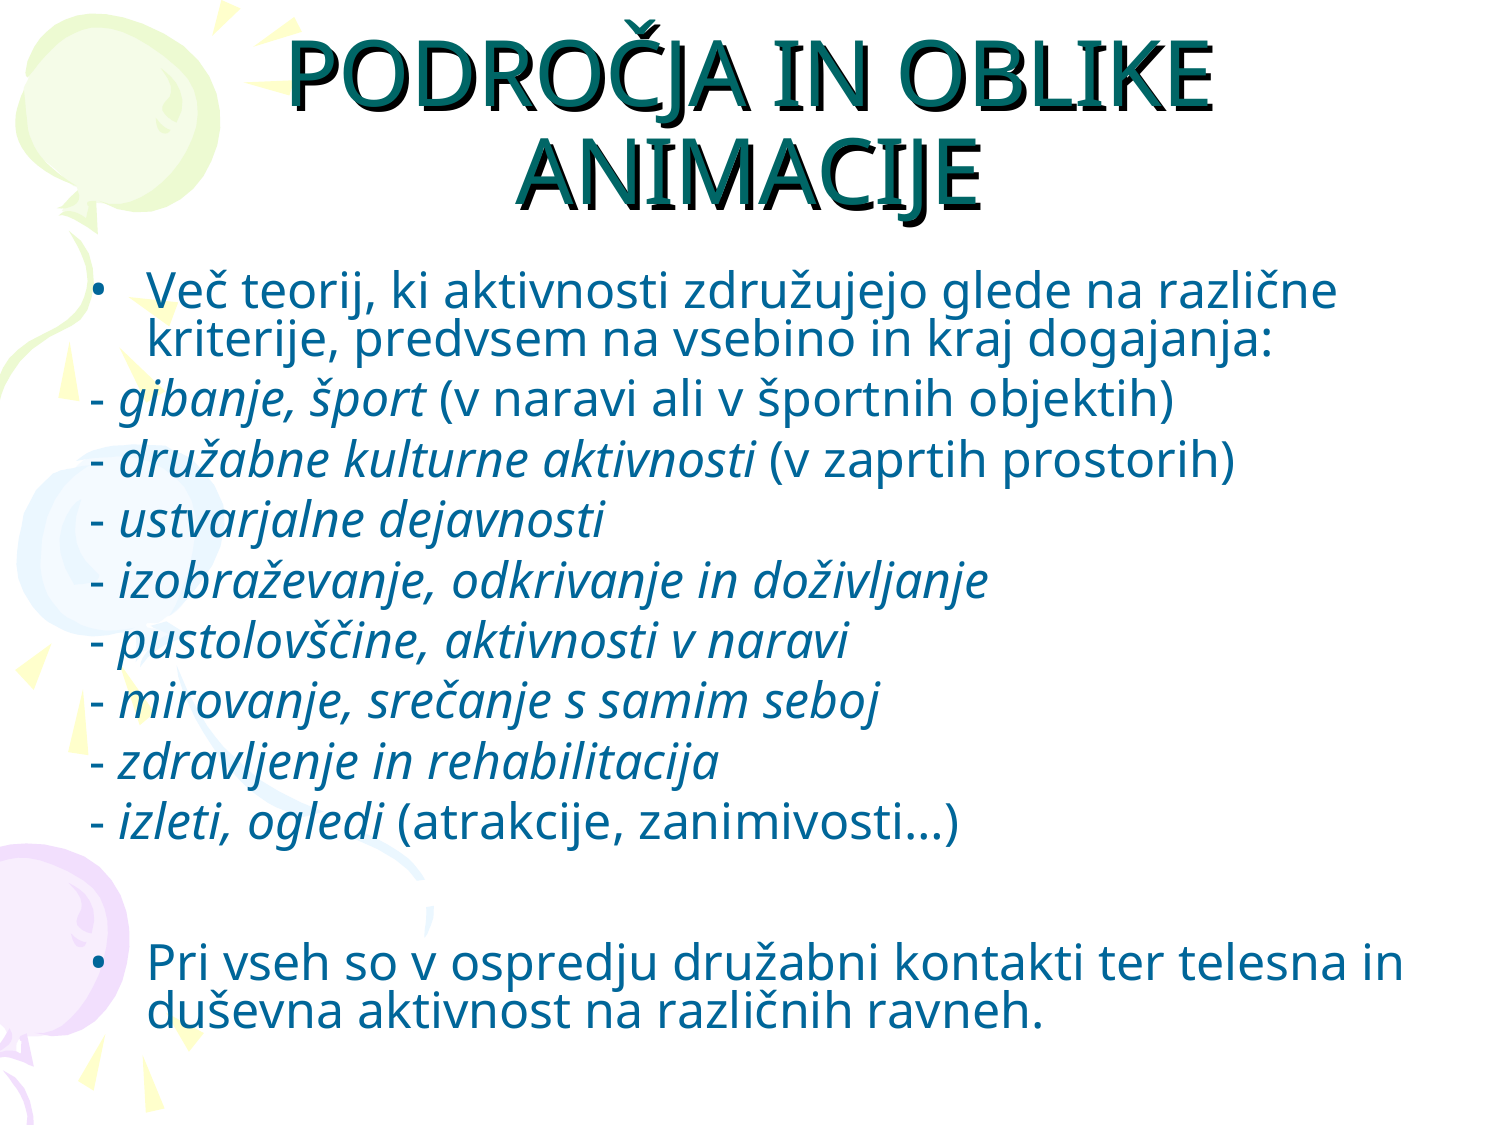

# PODROČJA IN OBLIKE ANIMACIJE
Več teorij, ki aktivnosti združujejo glede na različne kriterije, predvsem na vsebino in kraj dogajanja:
- gibanje, šport (v naravi ali v športnih objektih)
- družabne kulturne aktivnosti (v zaprtih prostorih)
- ustvarjalne dejavnosti
- izobraževanje, odkrivanje in doživljanje
- pustolovščine, aktivnosti v naravi
- mirovanje, srečanje s samim seboj
- zdravljenje in rehabilitacija
- izleti, ogledi (atrakcije, zanimivosti…)
Pri vseh so v ospredju družabni kontakti ter telesna in duševna aktivnost na različnih ravneh.